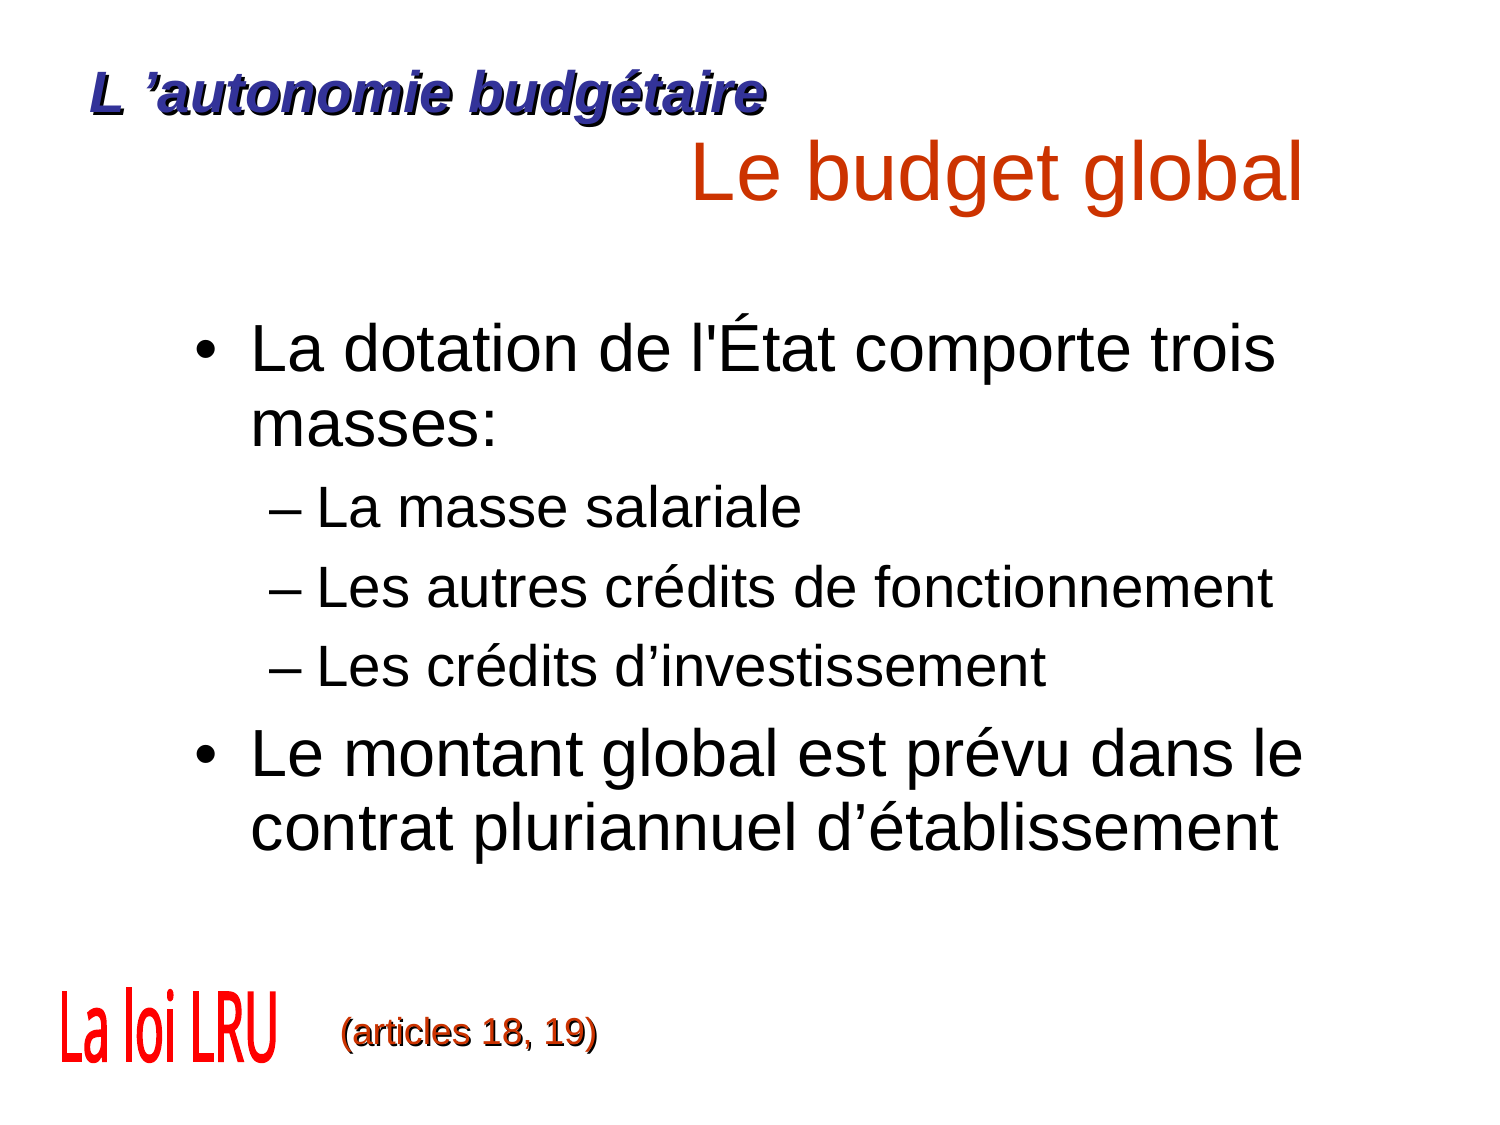

# L ’autonomie budgétaire Le budget global
La dotation de l'État comporte trois masses:
La masse salariale
Les autres crédits de fonctionnement
Les crédits d’investissement
Le montant global est prévu dans le contrat pluriannuel d’établissement
La loi LRU
(articles 18, 19)